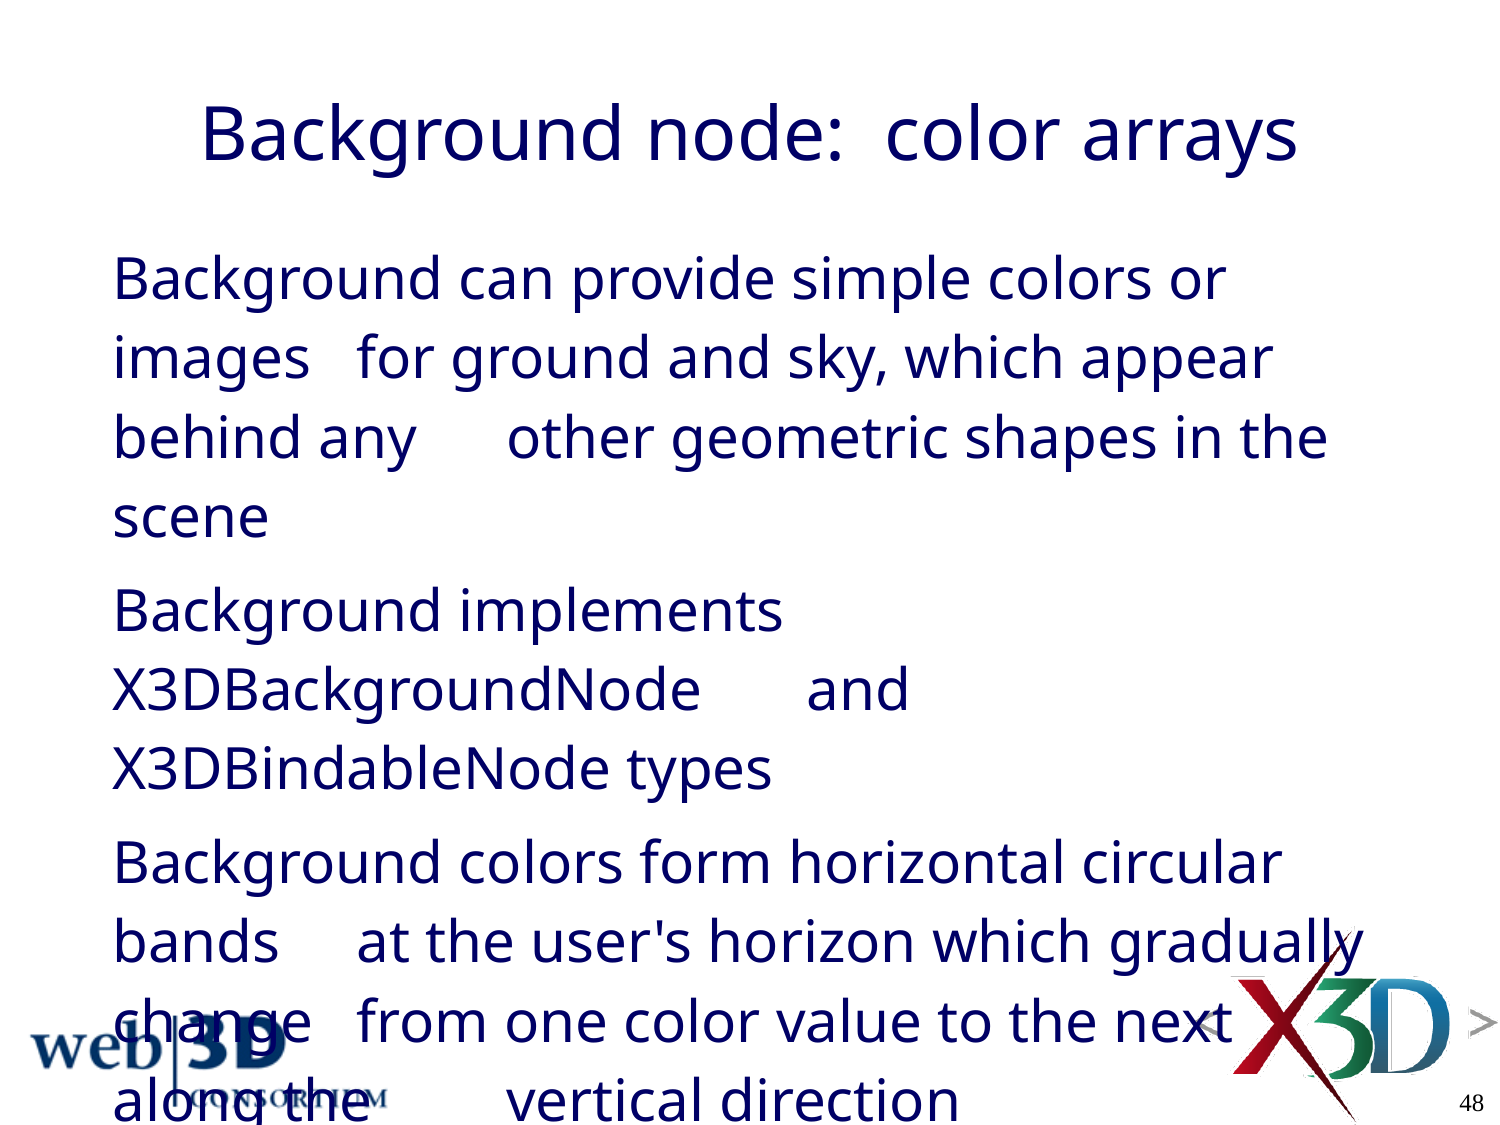

# Background node: color arrays
Background can provide simple colors or images 	for ground and sky, which appear behind any 	other geometric shapes in the scene
Background implements X3DBackgroundNode 	and X3DBindableNode types
Background colors form horizontal circular bands 	at the user's horizon which gradually change 	from one color value to the next along the 	vertical direction